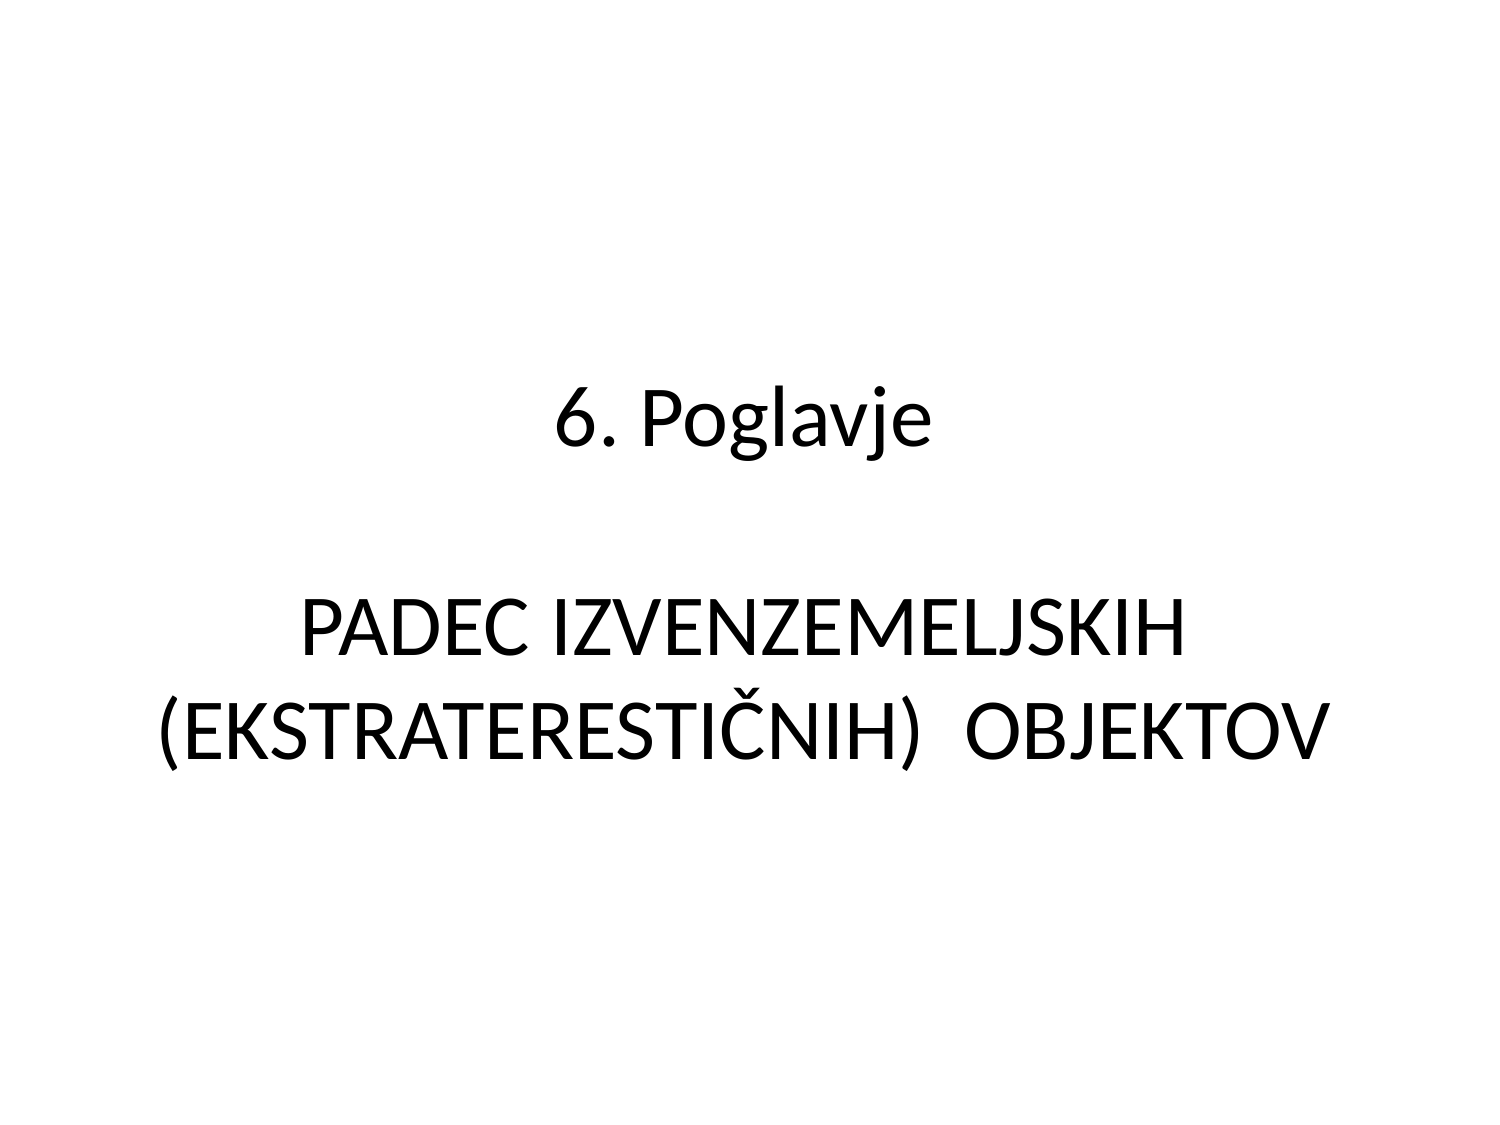

# 6. Poglavje PADEC IZVENZEMELJSKIH (EKSTRATERESTIČNIH) OBJEKTOV